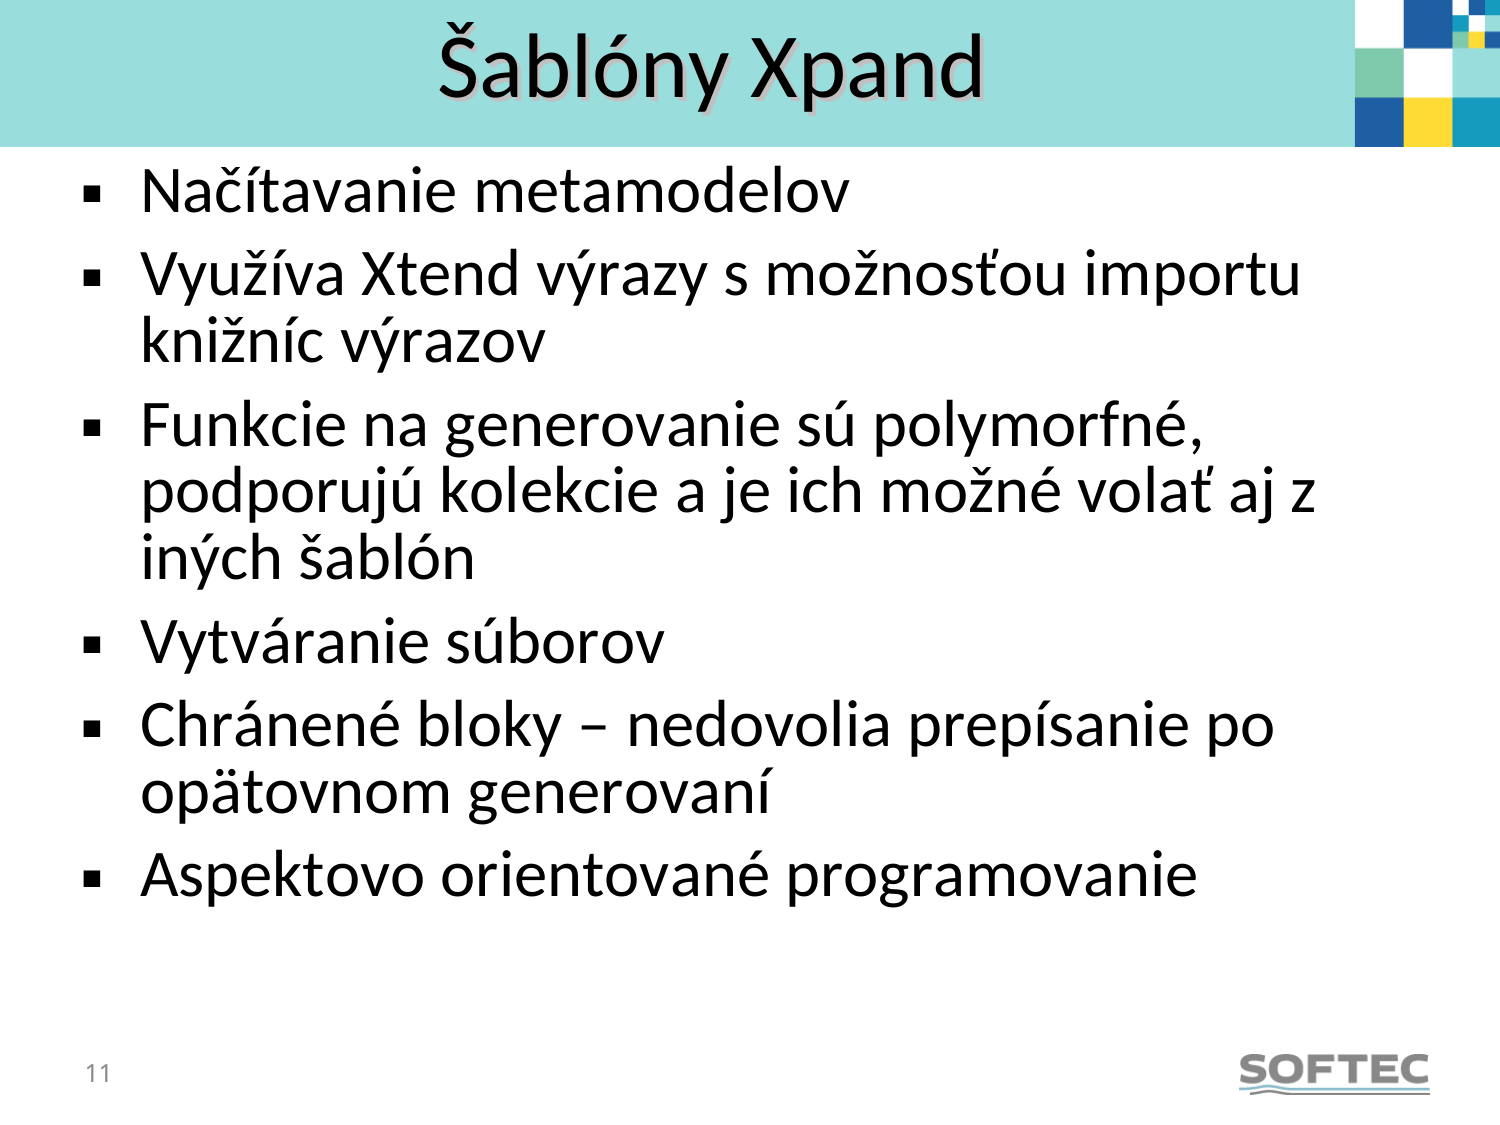

# Šablóny Xpand
Načítavanie metamodelov
Využíva Xtend výrazy s možnosťou importu knižníc výrazov
Funkcie na generovanie sú polymorfné, podporujú kolekcie a je ich možné volať aj z iných šablón
Vytváranie súborov
Chránené bloky – nedovolia prepísanie po opätovnom generovaní
Aspektovo orientované programovanie